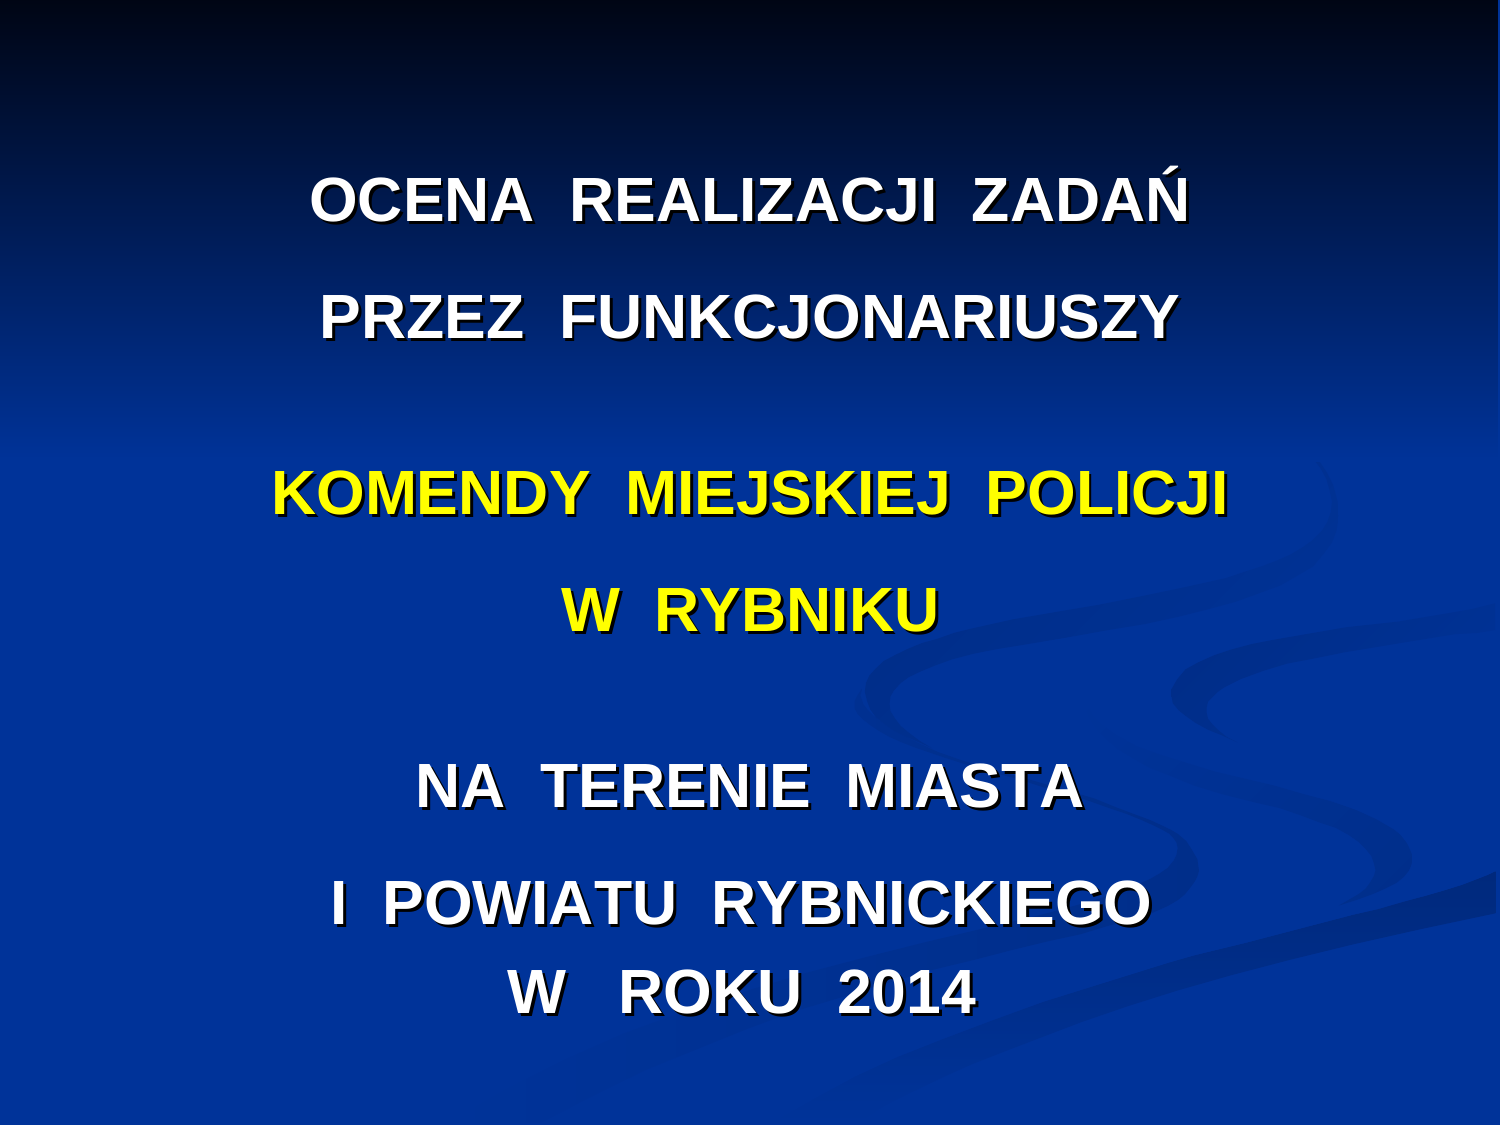

OCENA REALIZACJI ZADAŃ
PRZEZ FUNKCJONARIUSZY
KOMENDY MIEJSKIEJ POLICJI
W RYBNIKU
 NA TERENIE MIASTA
I POWIATU RYBNICKIEGO
 W ROKU 2014